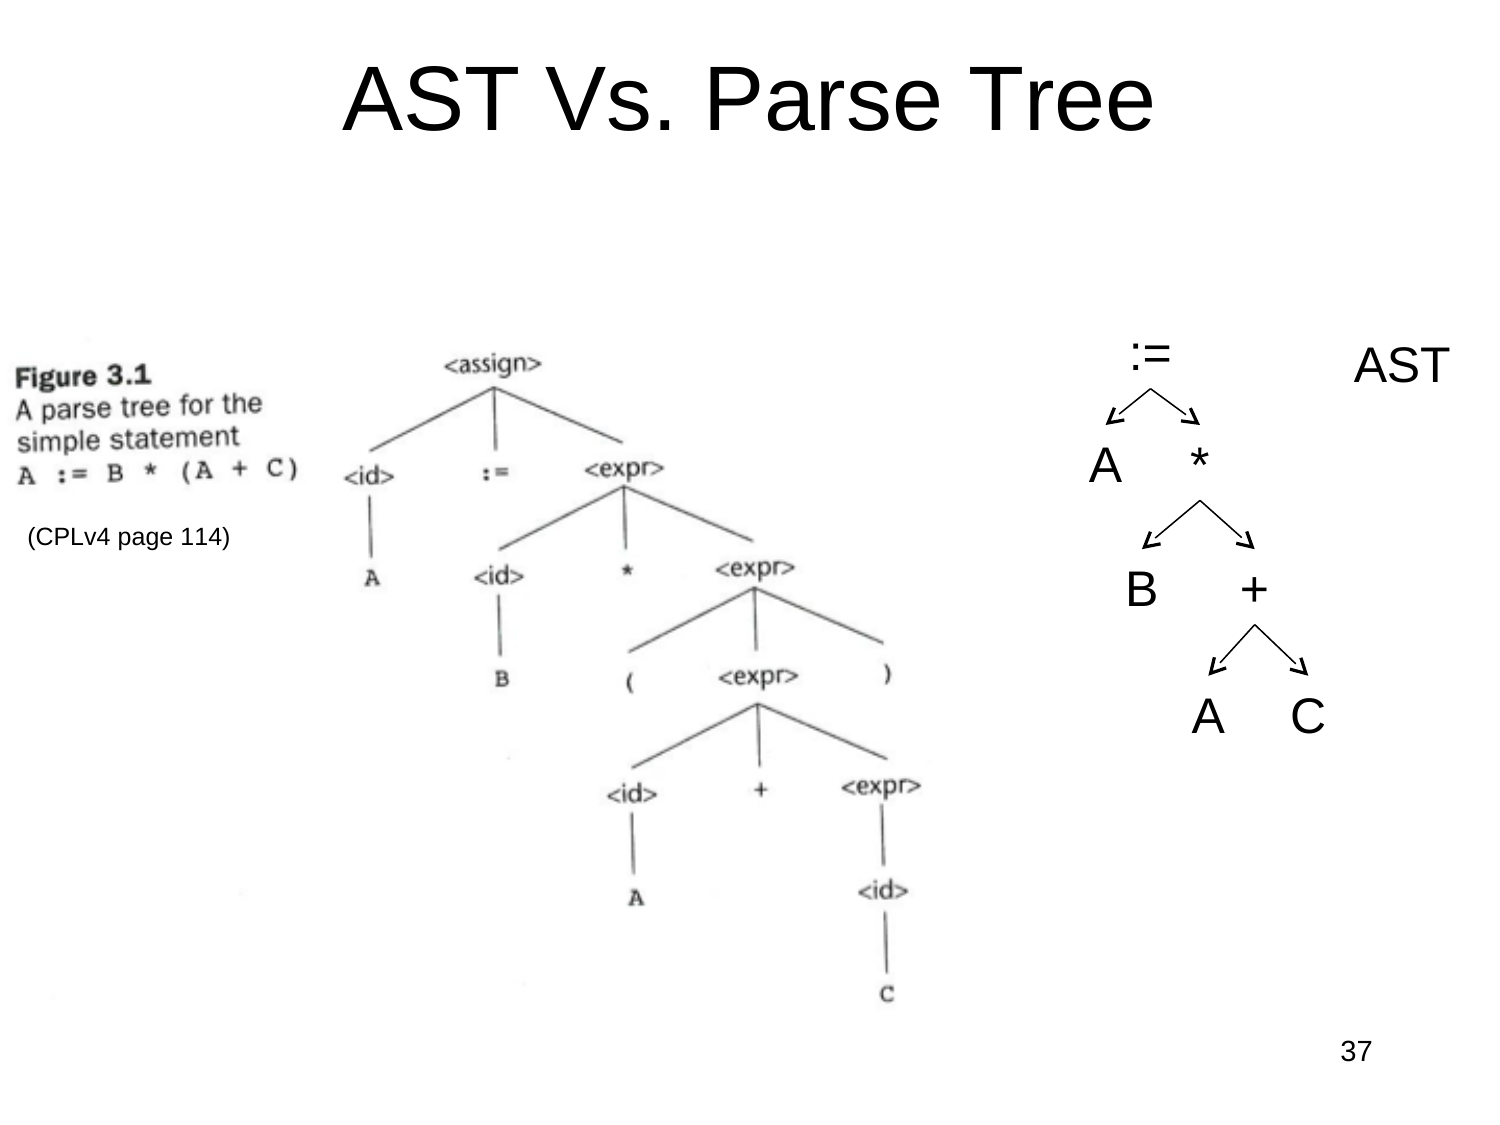

# AST Vs. Parse Tree
:=
AST
A
*
(CPLv4 page 114)
B
+
A
C